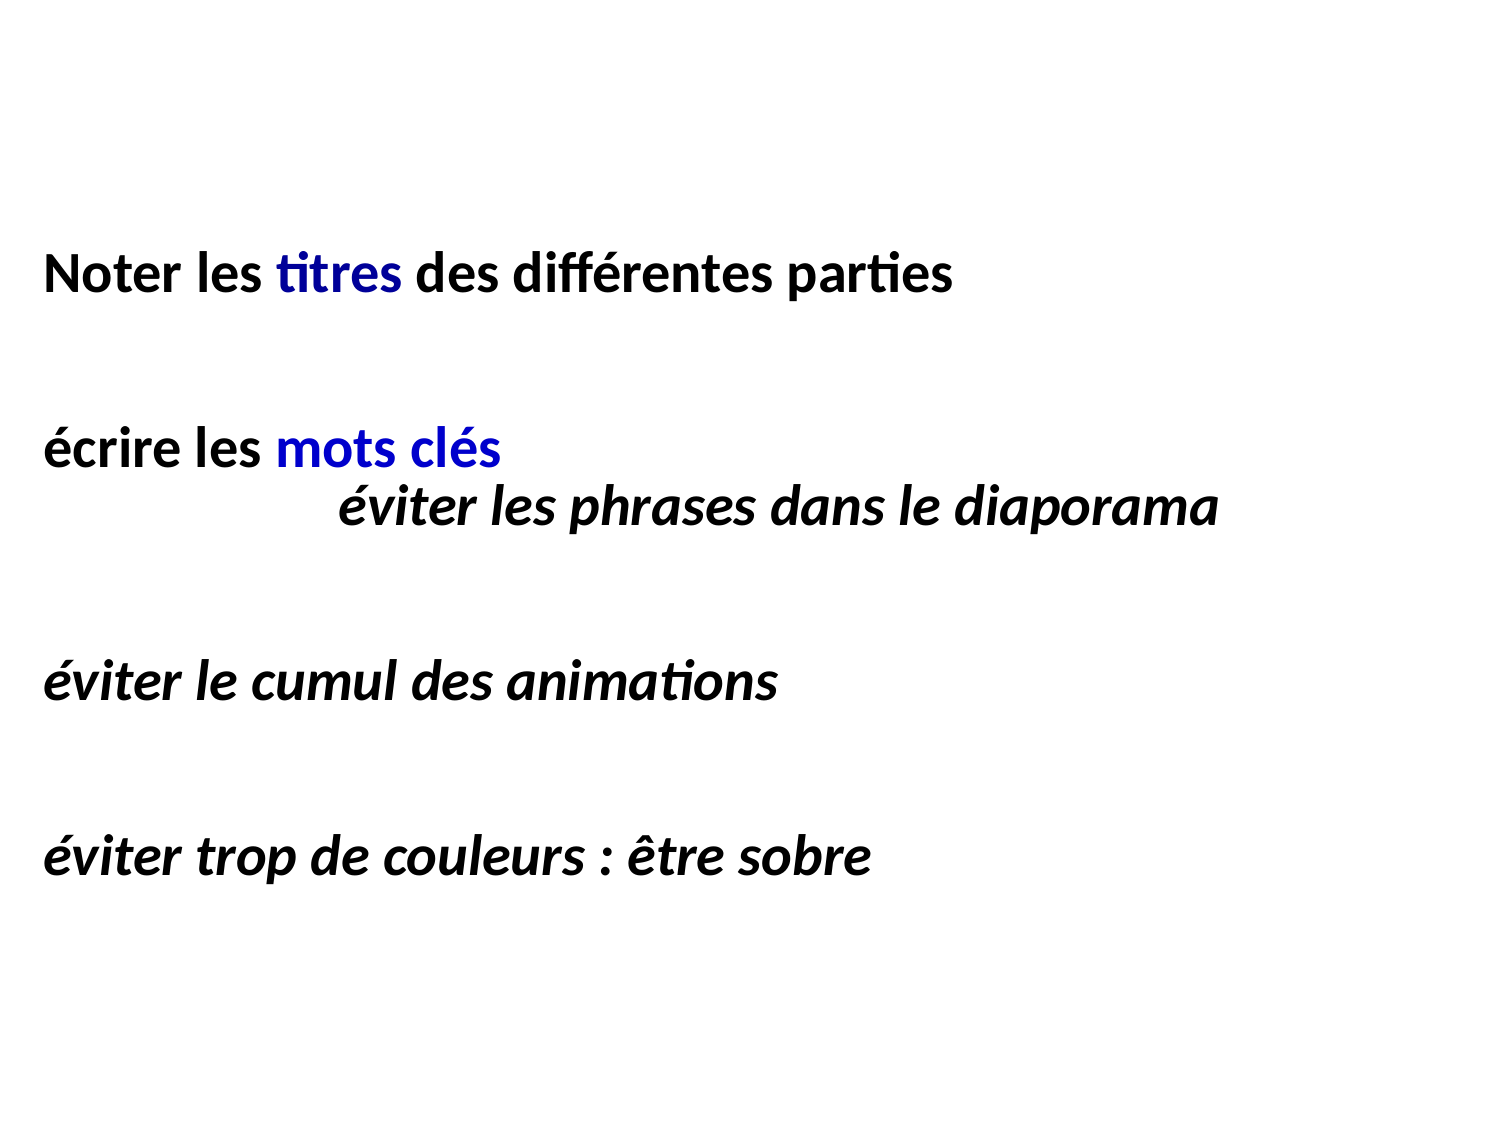

# Noter les titres des différentes parties écrire les mots clés éviter les phrases dans le diaporama éviter le cumul des animations éviter trop de couleurs : être sobre